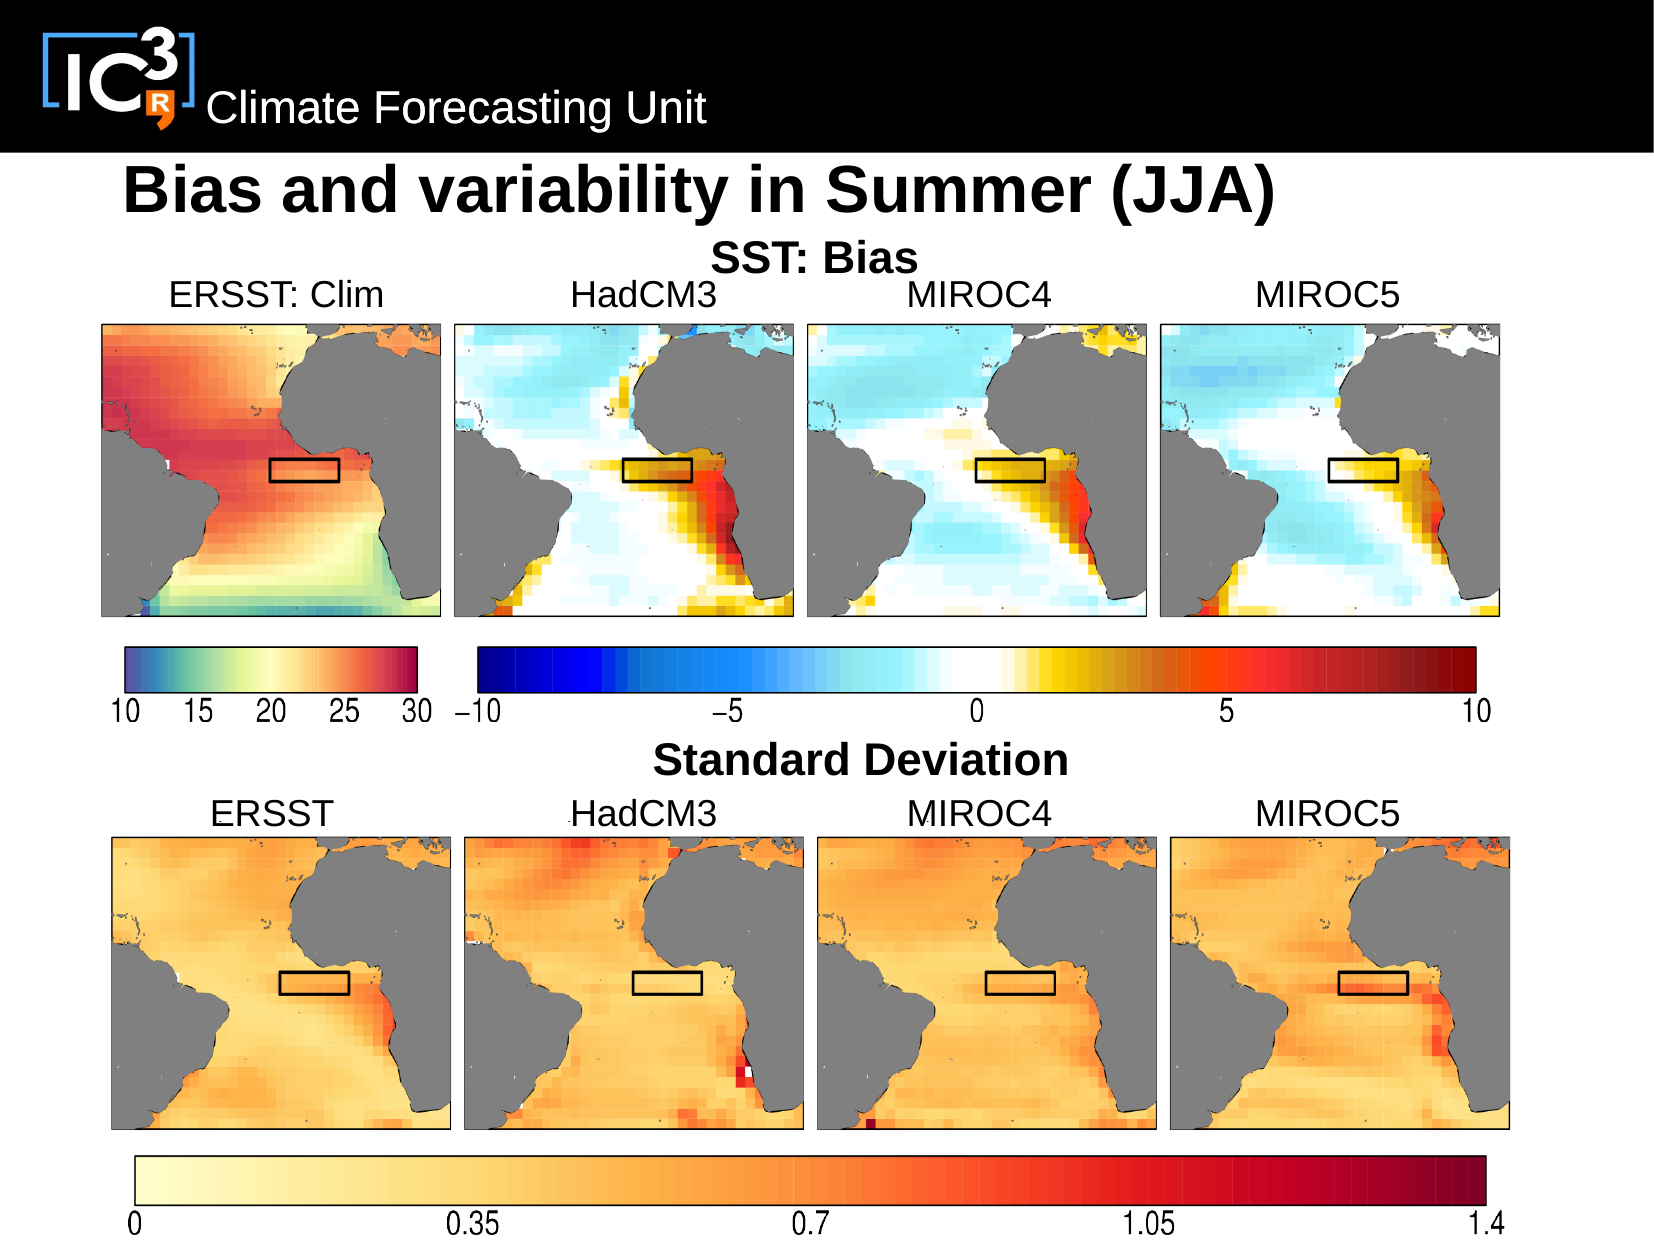

Climate Forecasting Unit
Bias and variability in Summer (JJA)
SST: Bias
ERSST: Clim
HadCM3
MIROC4
MIROC5
Standard Deviation
ERSST
HadCM3
MIROC4
MIROC5